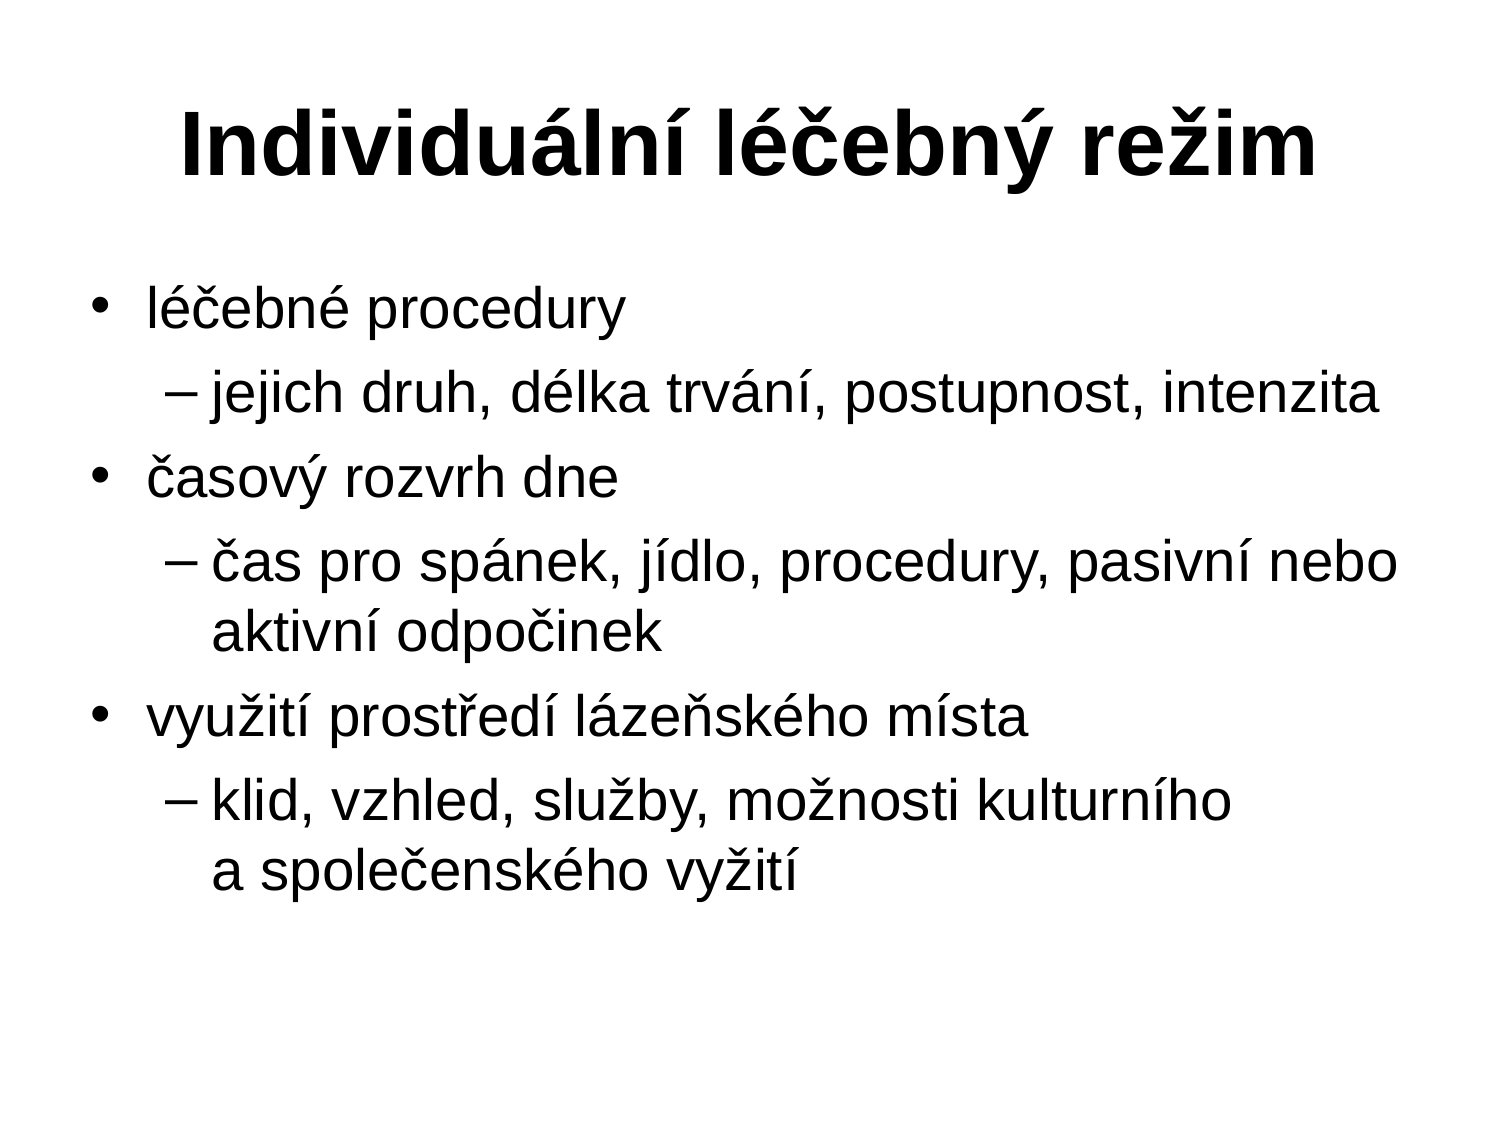

# Individuální léčebný režim
léčebné procedury
jejich druh, délka trvání, postupnost, intenzita
časový rozvrh dne
čas pro spánek, jídlo, procedury, pasivní nebo aktivní odpočinek
využití prostředí lázeňského místa
klid, vzhled, služby, možnosti kulturního
a společenského vyžití